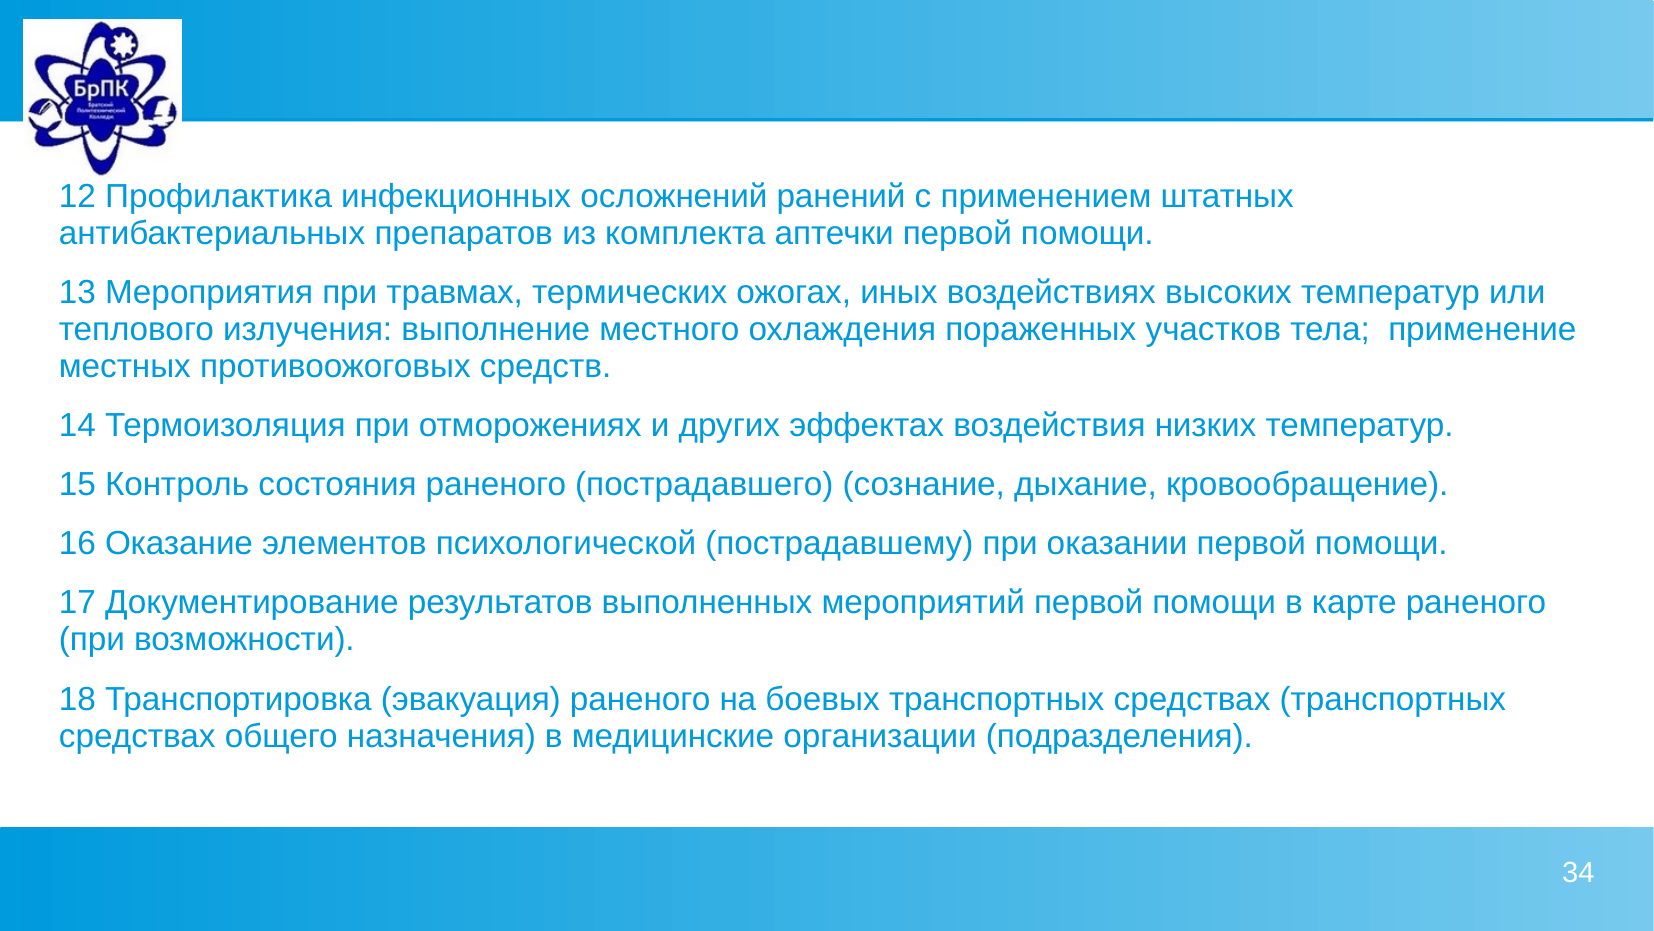

# 12 Профилактика инфекционных осложнений ранений с применением штатных антибактериальных препаратов из комплекта аптечки первой помощи.
13 Мероприятия при травмах, термических ожогах, иных воздействиях высоких температур или теплового излучения: выполнение местного охлаждения пораженных участков тела; применение местных противоожоговых средств.
14 Термоизоляция при отморожениях и других эффектах воздействия низких температур.
15 Контроль состояния раненого (пострадавшего) (сознание, дыхание, кровообращение).
16 Оказание элементов психологической (пострадавшему) при оказании первой помощи.
17 Документирование результатов выполненных мероприятий первой помощи в карте раненого (при возможности).
18 Транспортировка (эвакуация) раненого на боевых транспортных средствах (транспортных средствах общего назначения) в медицинские организации (подразделения).
34